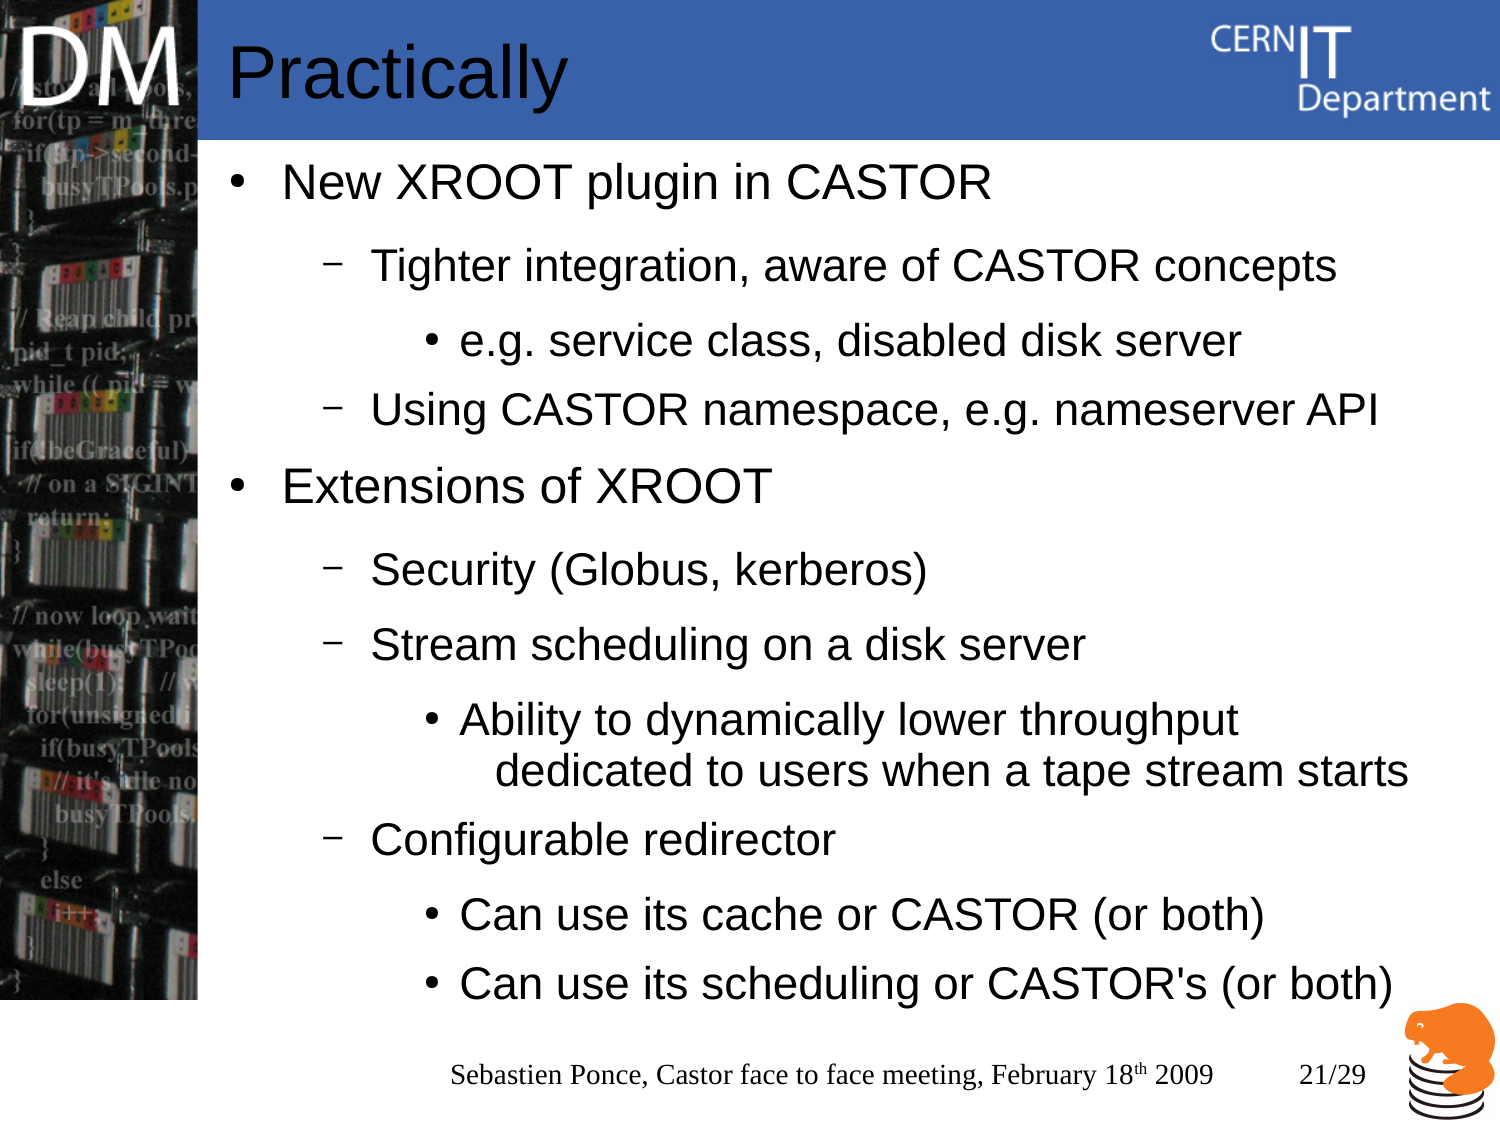

# Practically
New XROOT plugin in CASTOR
Tighter integration, aware of CASTOR concepts
e.g. service class, disabled disk server
Using CASTOR namespace, e.g. nameserver API
Extensions of XROOT
Security (Globus, kerberos)
Stream scheduling on a disk server
Ability to dynamically lower throughput dedicated to users when a tape stream starts
Configurable redirector
Can use its cache or CASTOR (or both)
Can use its scheduling or CASTOR's (or both)